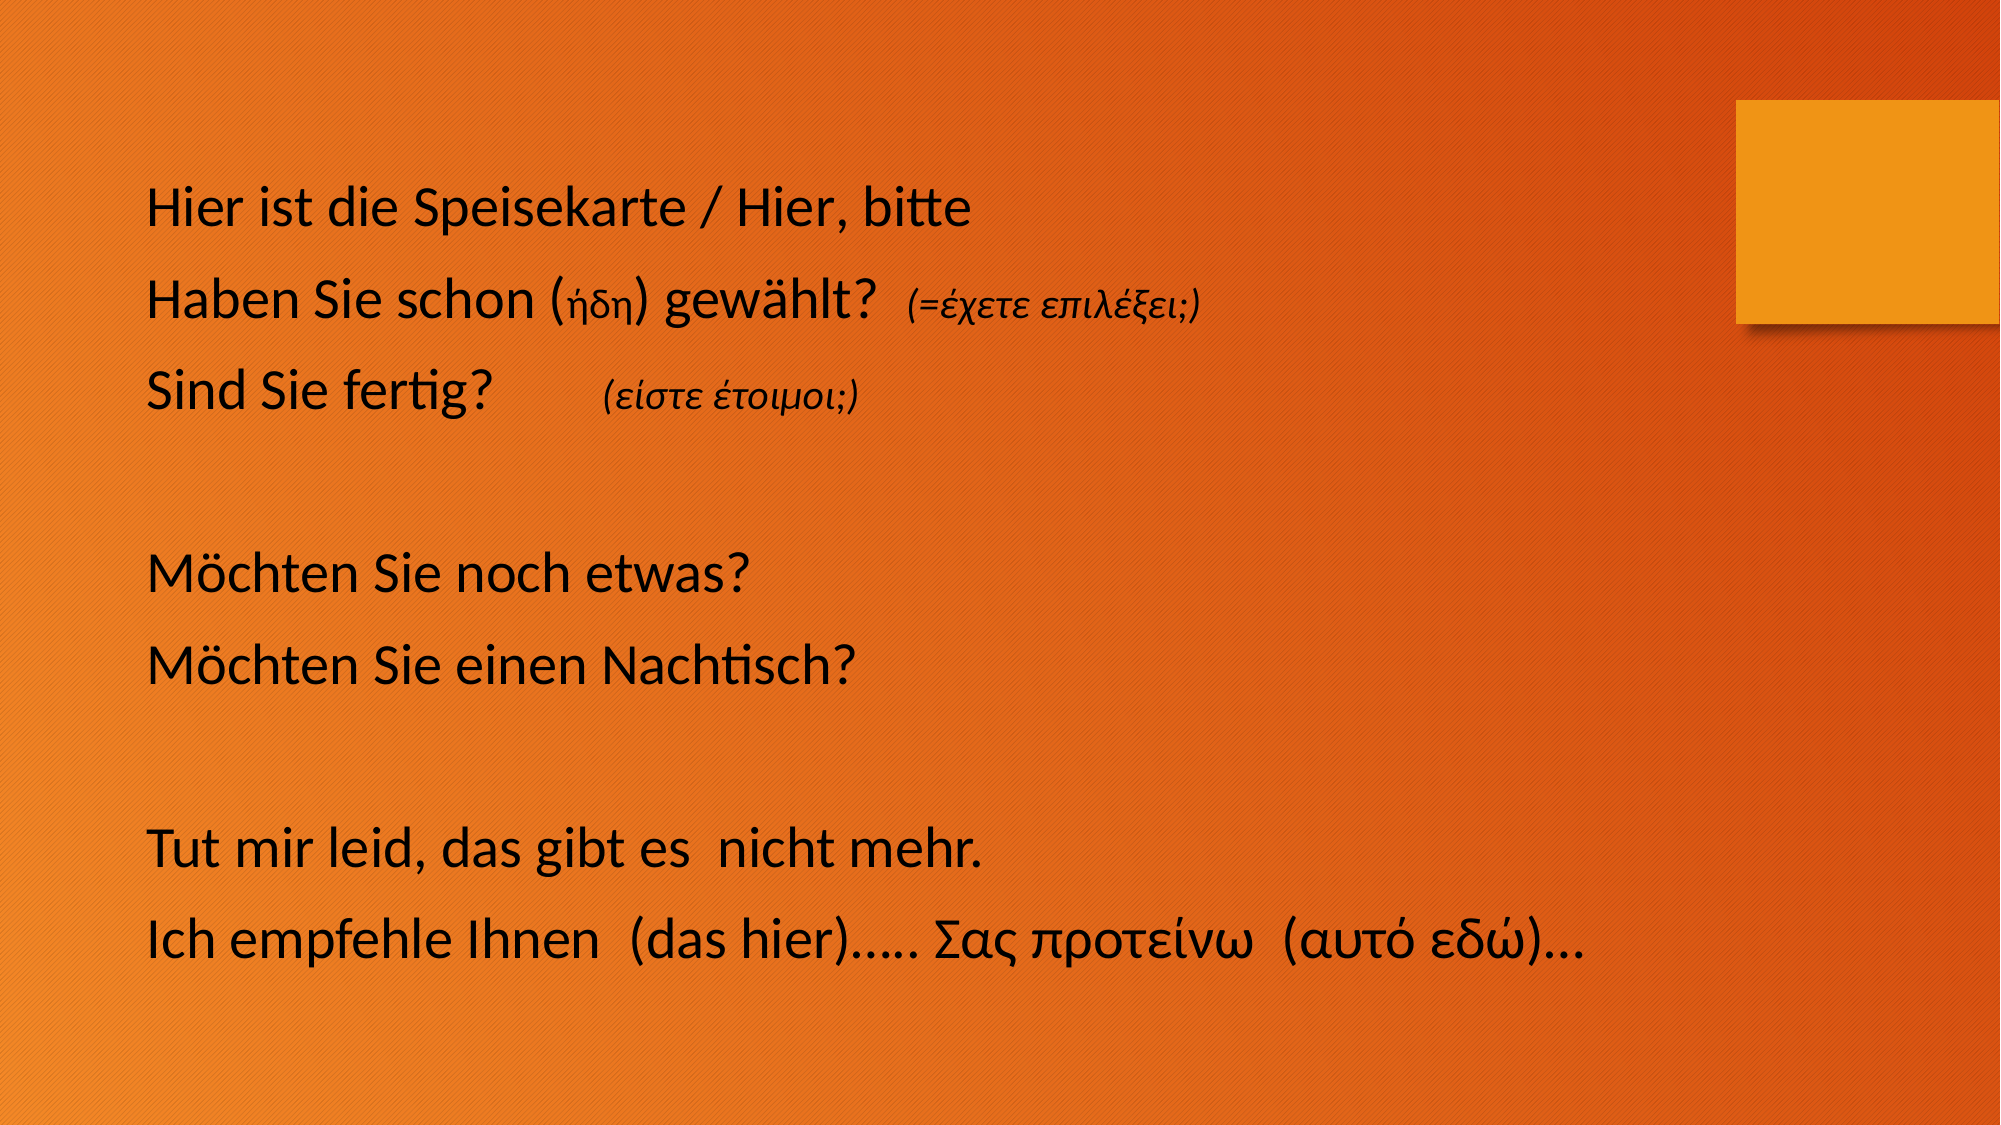

Hier ist die Speisekarte / Hier, bitte
Haben Sie schon (ήδη) gewählt? (=έχετε επιλέξει;)
Sind Sie fertig? (είστε έτοιμοι;)
Möchten Sie noch etwas?
Möchten Sie einen Nachtisch?
Tut mir leid, das gibt es nicht mehr.
Ich empfehle Ihnen (das hier)….. Σας προτείνω (αυτό εδώ)…